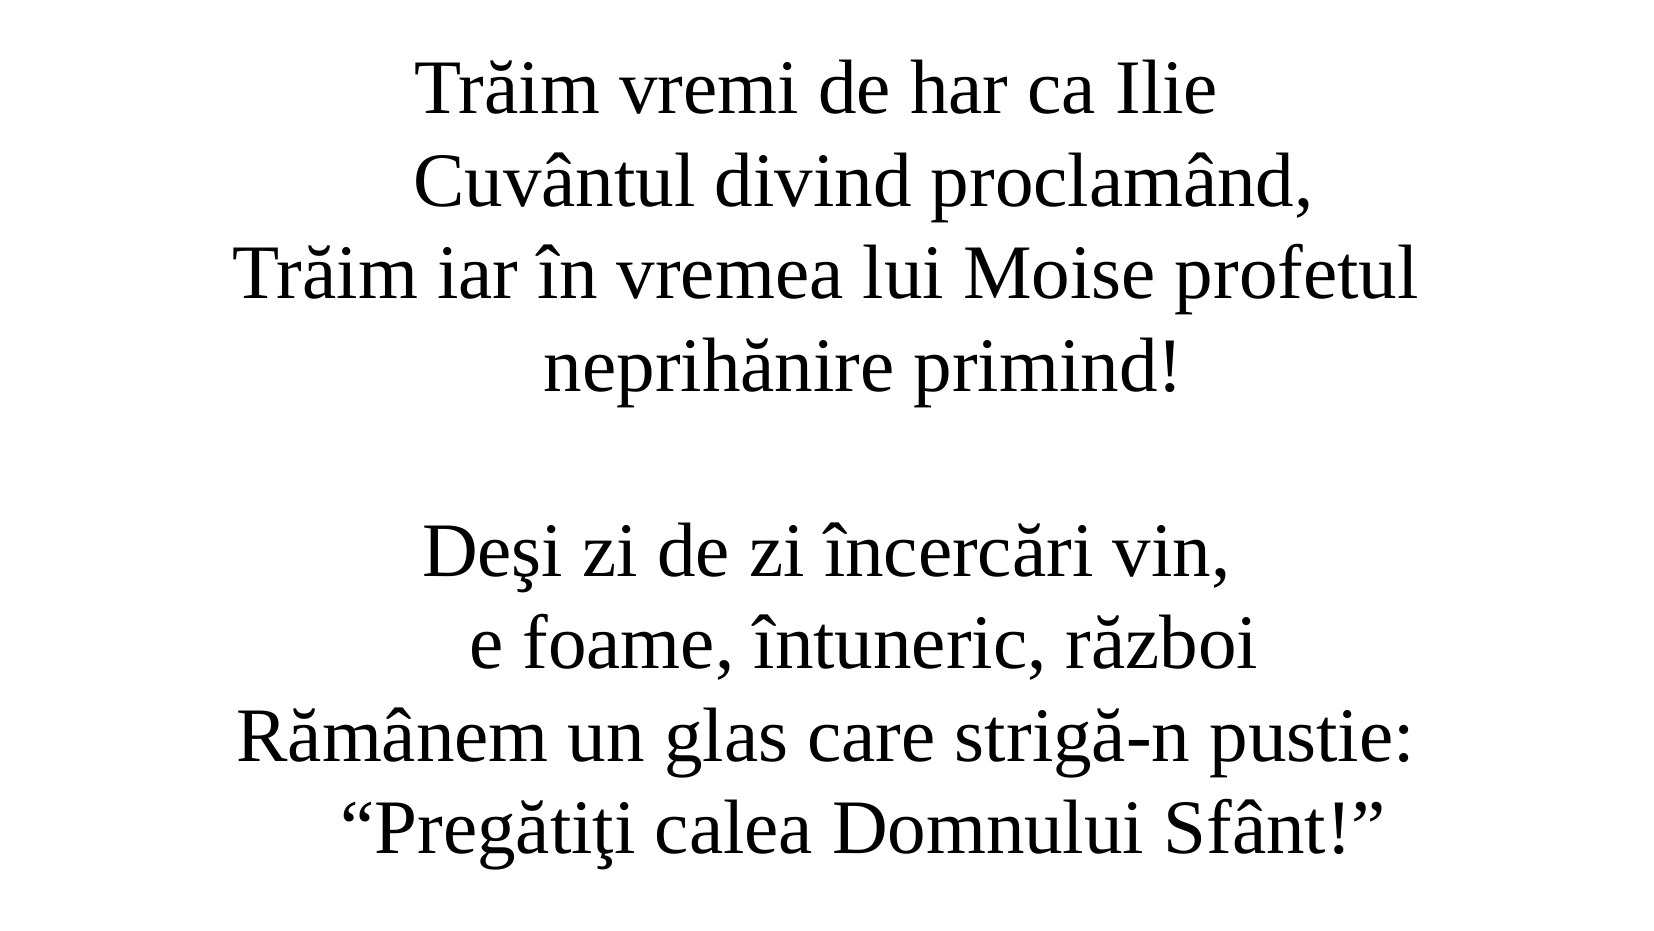

# Trăim vremi de har ca Ilie
	Cuvântul divind proclamând,
Trăim iar în vremea lui Moise profetul
	neprihănire primind!
Deşi zi de zi încercări vin,
	e foame, întuneric, război
Rămânem un glas care strigă-n pustie:
	“Pregătiţi calea Domnului Sfânt!”